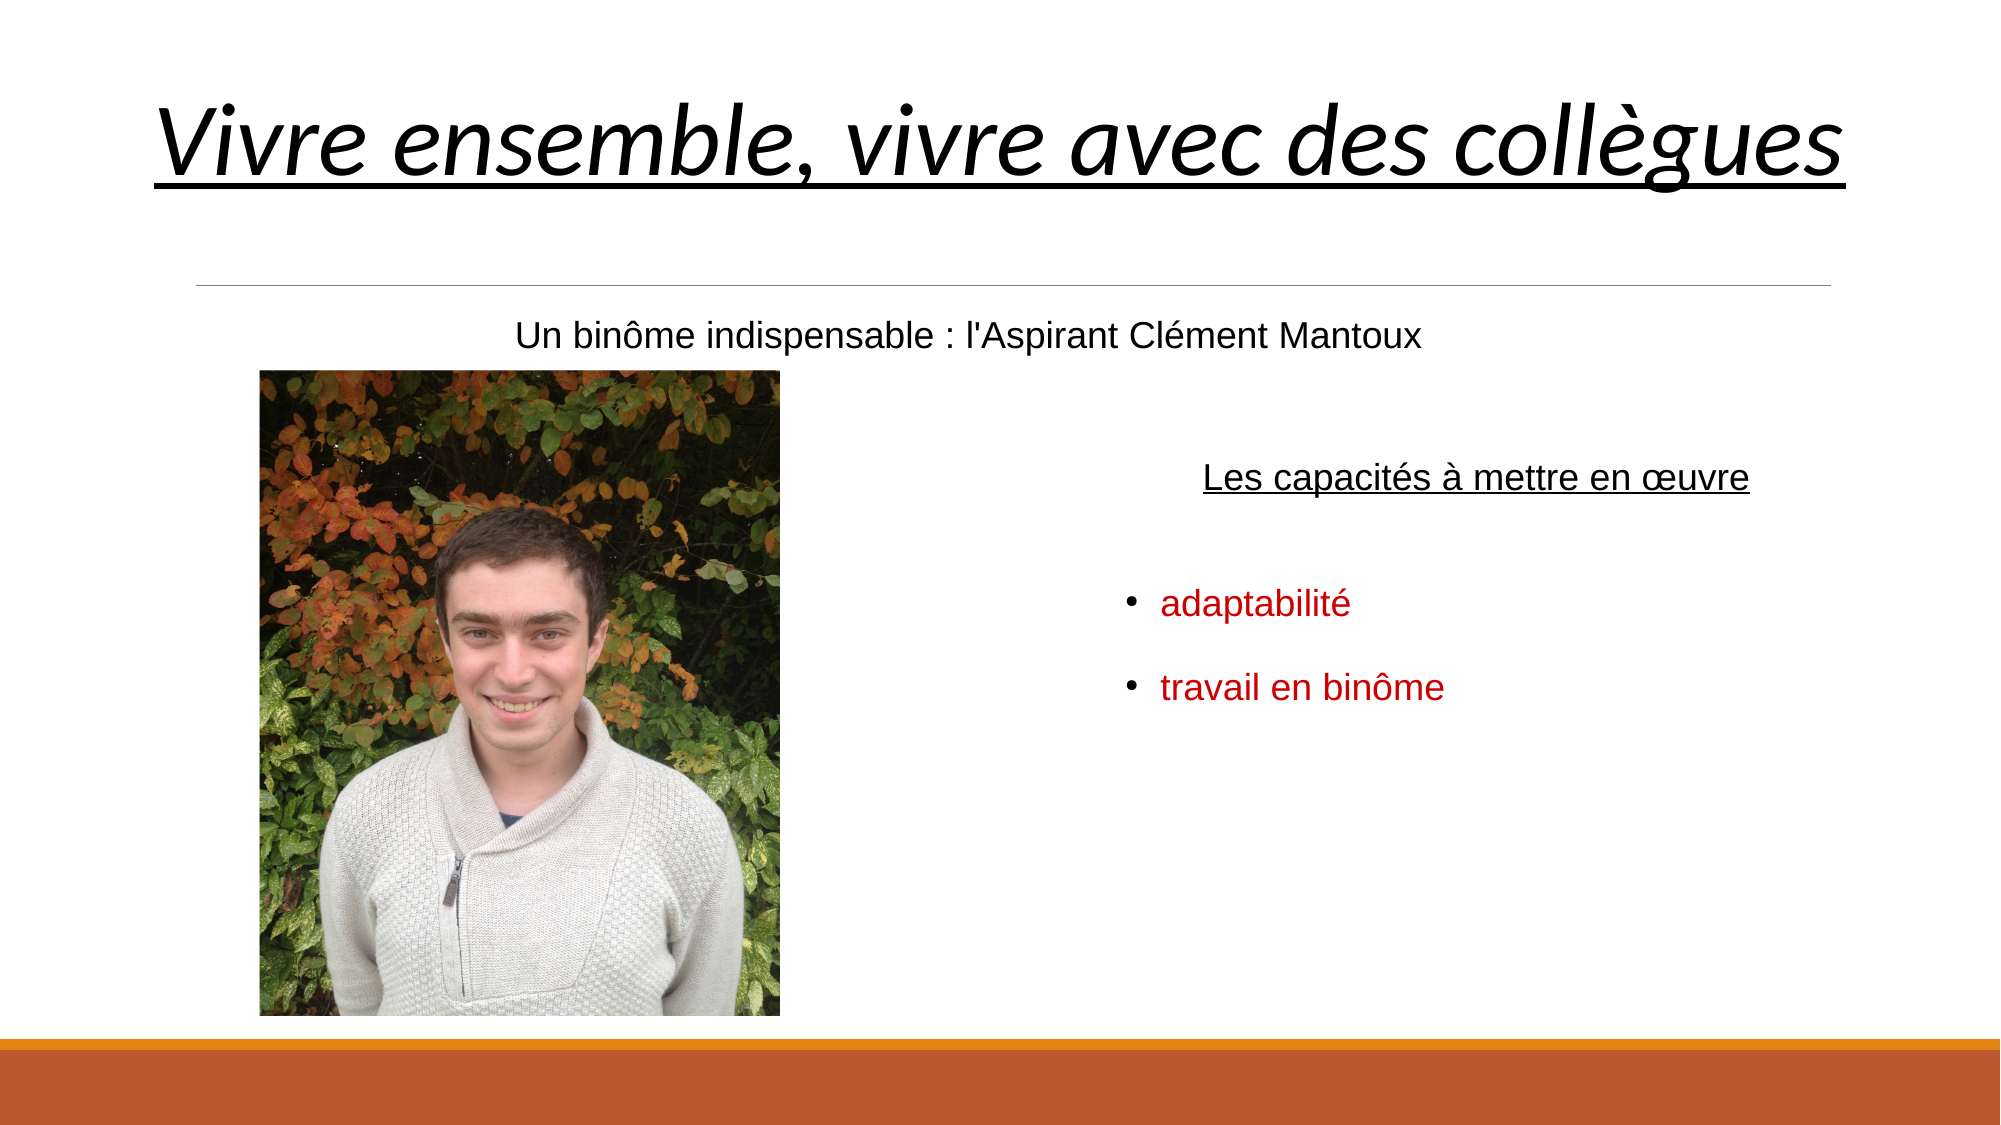

Vivre ensemble, vivre avec des collègues
Un binôme indispensable : l'Aspirant Clément Mantoux
Les capacités à mettre en œuvre
adaptabilité
travail en binôme